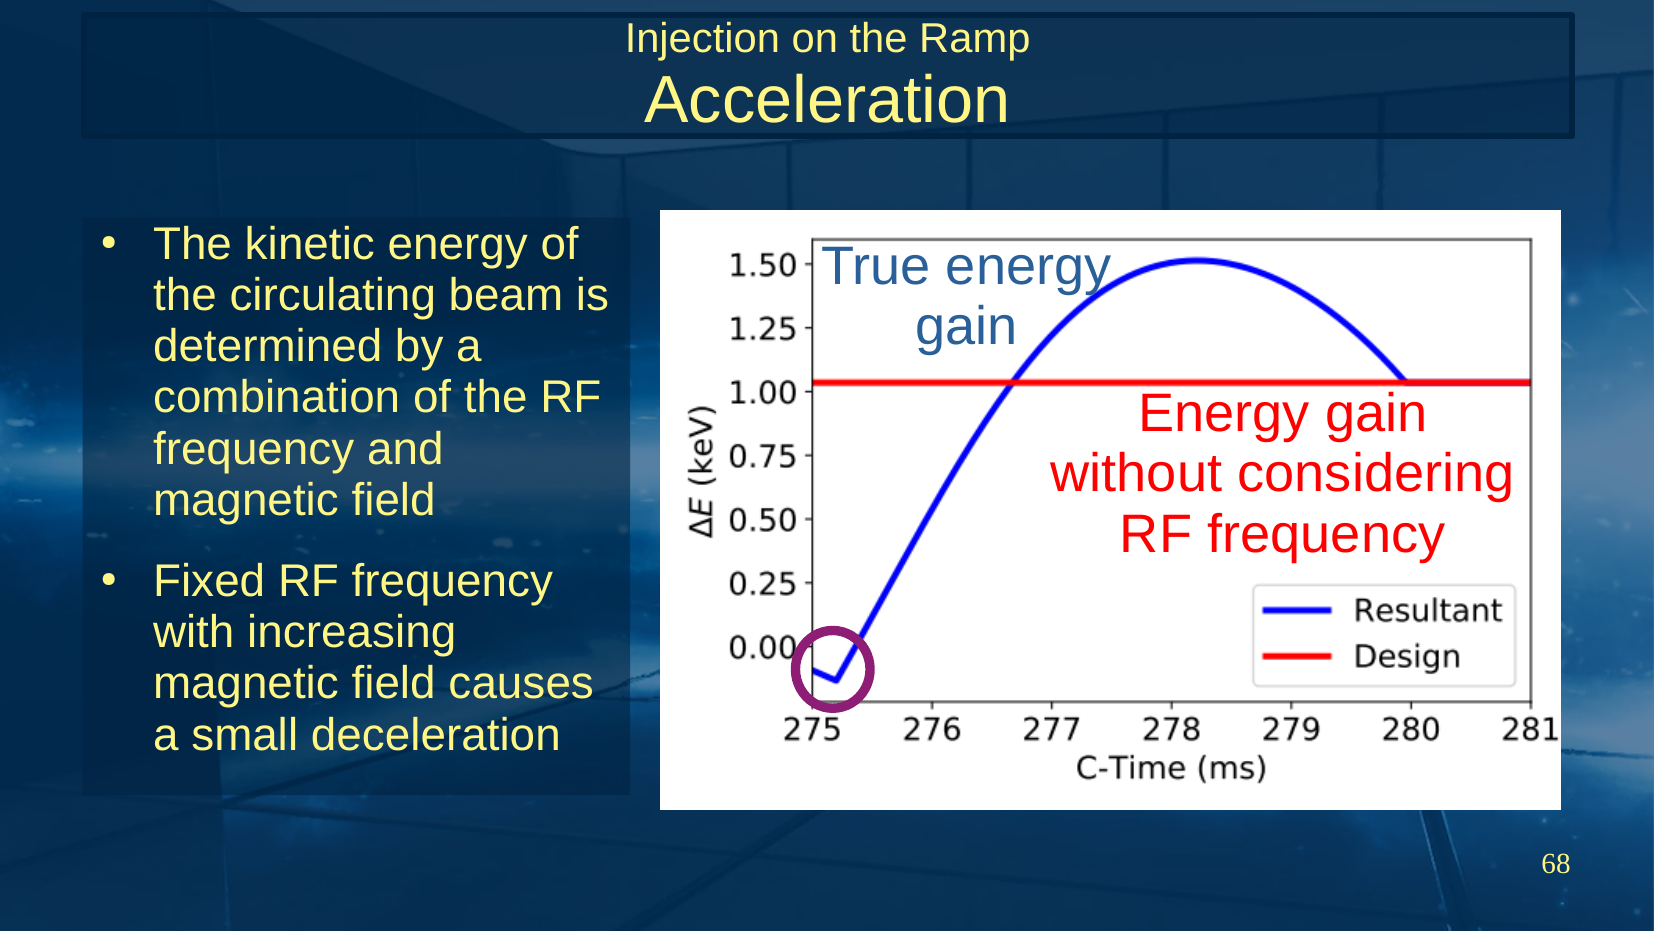

# Injection on the Ramp Acceleration
The kinetic energy of the circulating beam is determined by a combination of the RF frequency and magnetic field
Fixed RF frequency with increasing magnetic field causes a small deceleration
True energy gain
Energy gain without considering RF frequency
68